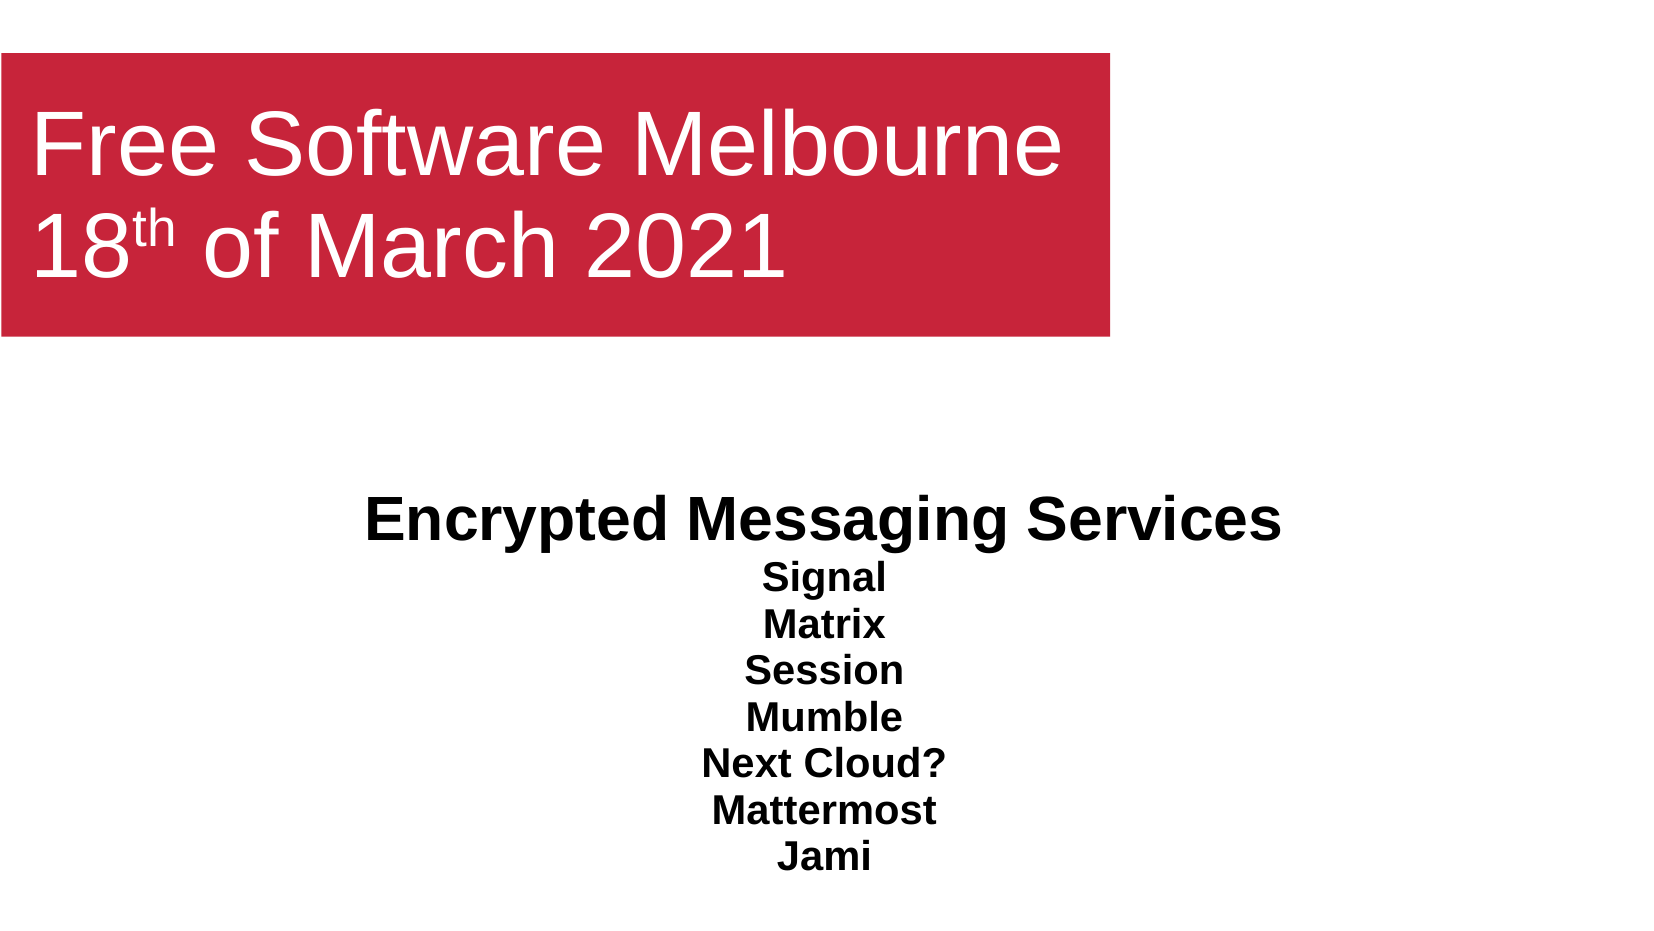

# Free Software Melbourne 18th of March 2021
Encrypted Messaging Services
Signal
Matrix
Session
Mumble
Next Cloud?
Mattermost
Jami